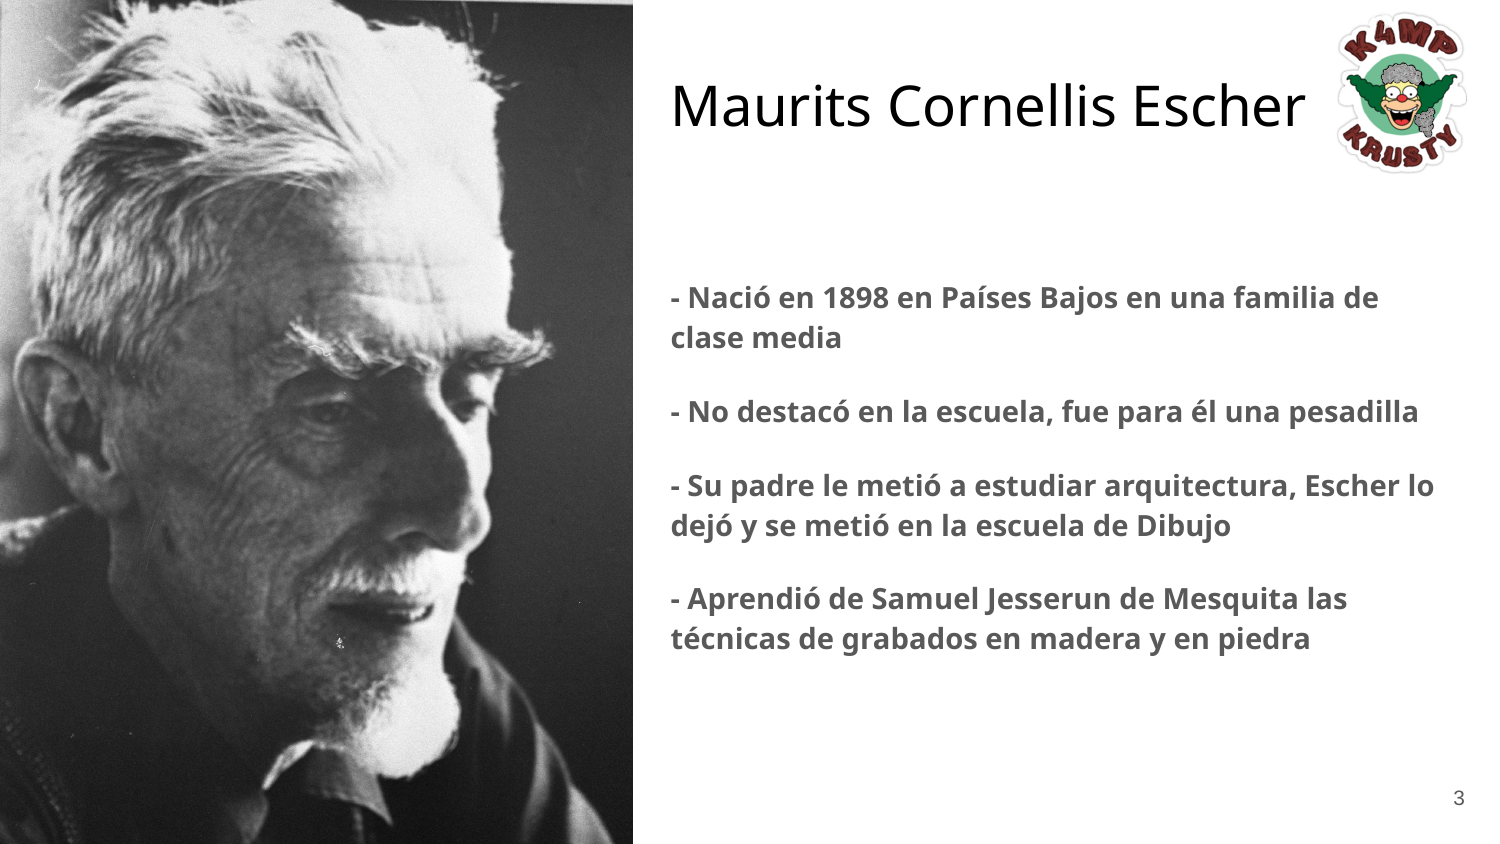

# Maurits Cornellis Escher
- Nació en 1898 en Países Bajos en una familia de clase media
- No destacó en la escuela, fue para él una pesadilla
- Su padre le metió a estudiar arquitectura, Escher lo dejó y se metió en la escuela de Dibujo
- Aprendió de Samuel Jesserun de Mesquita las técnicas de grabados en madera y en piedra